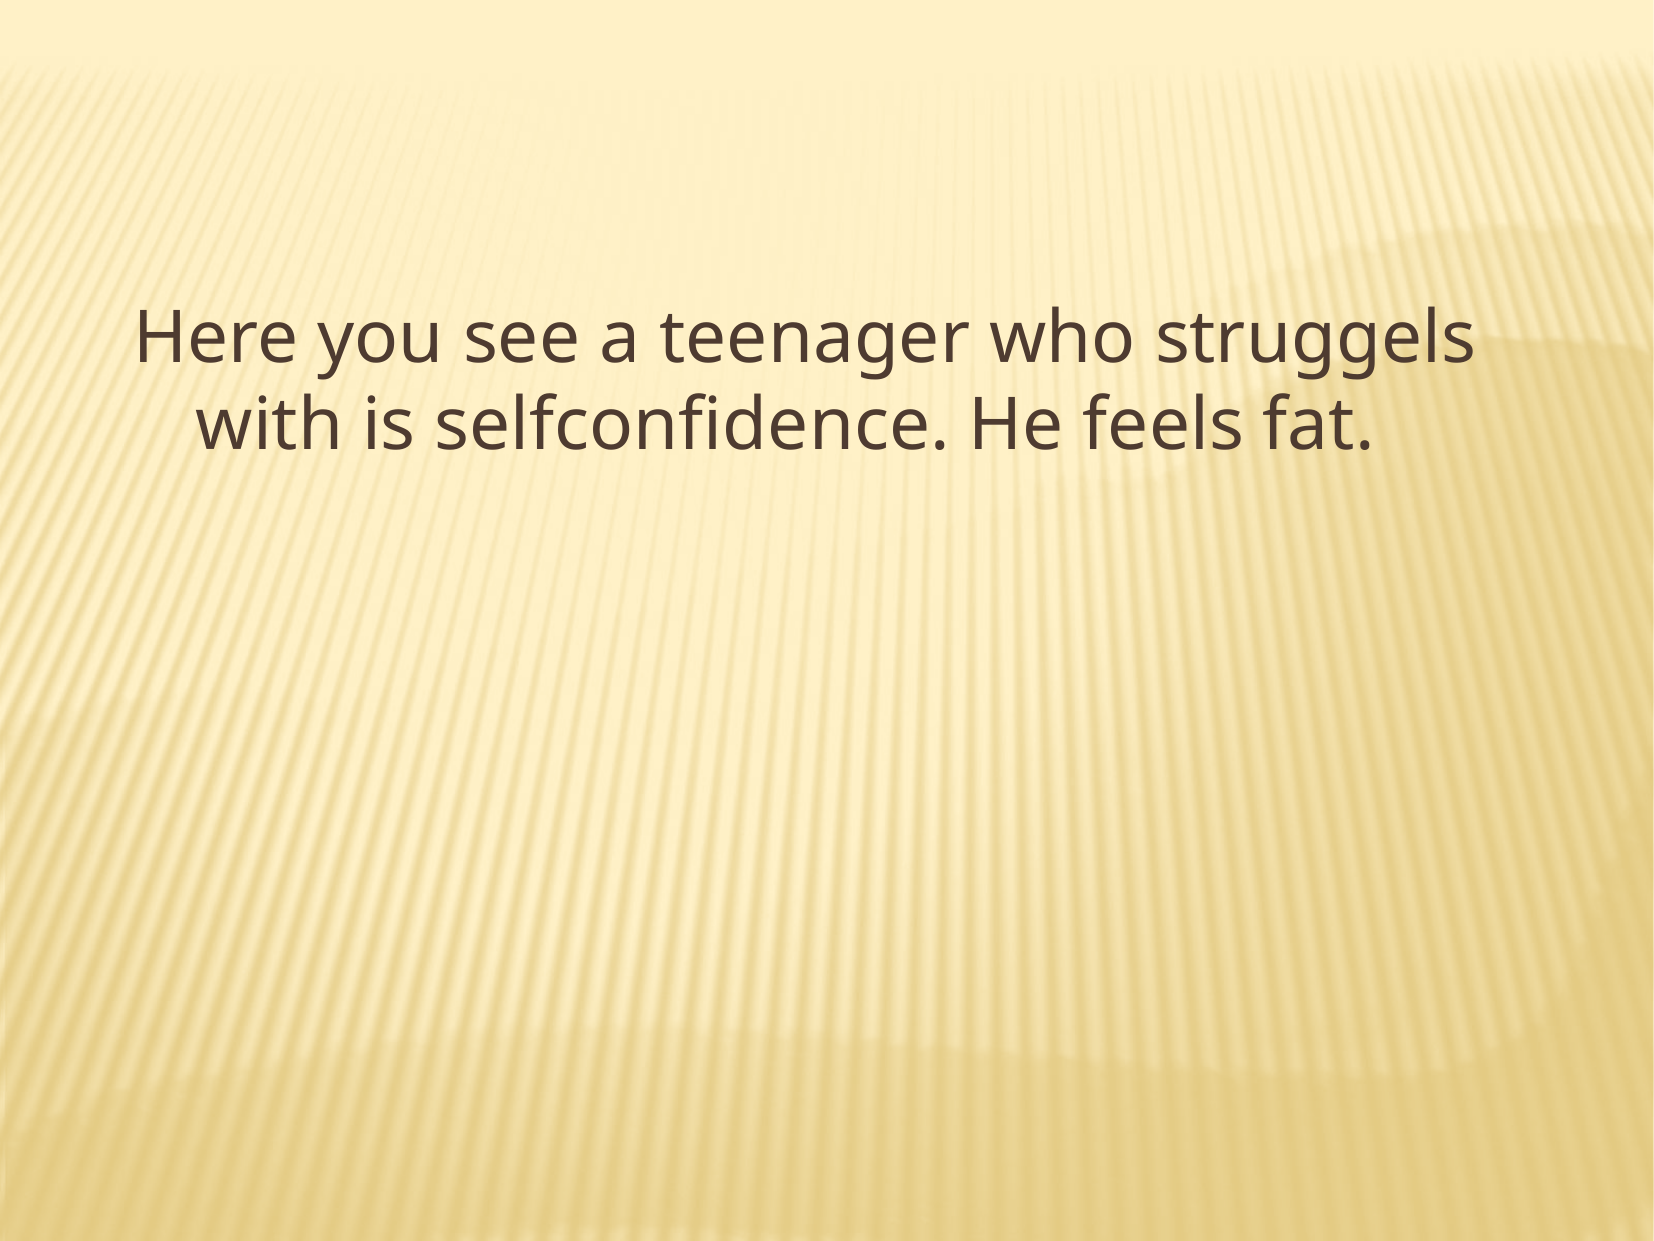

#
Here you see a teenager who struggels with is selfconfidence. He feels fat.